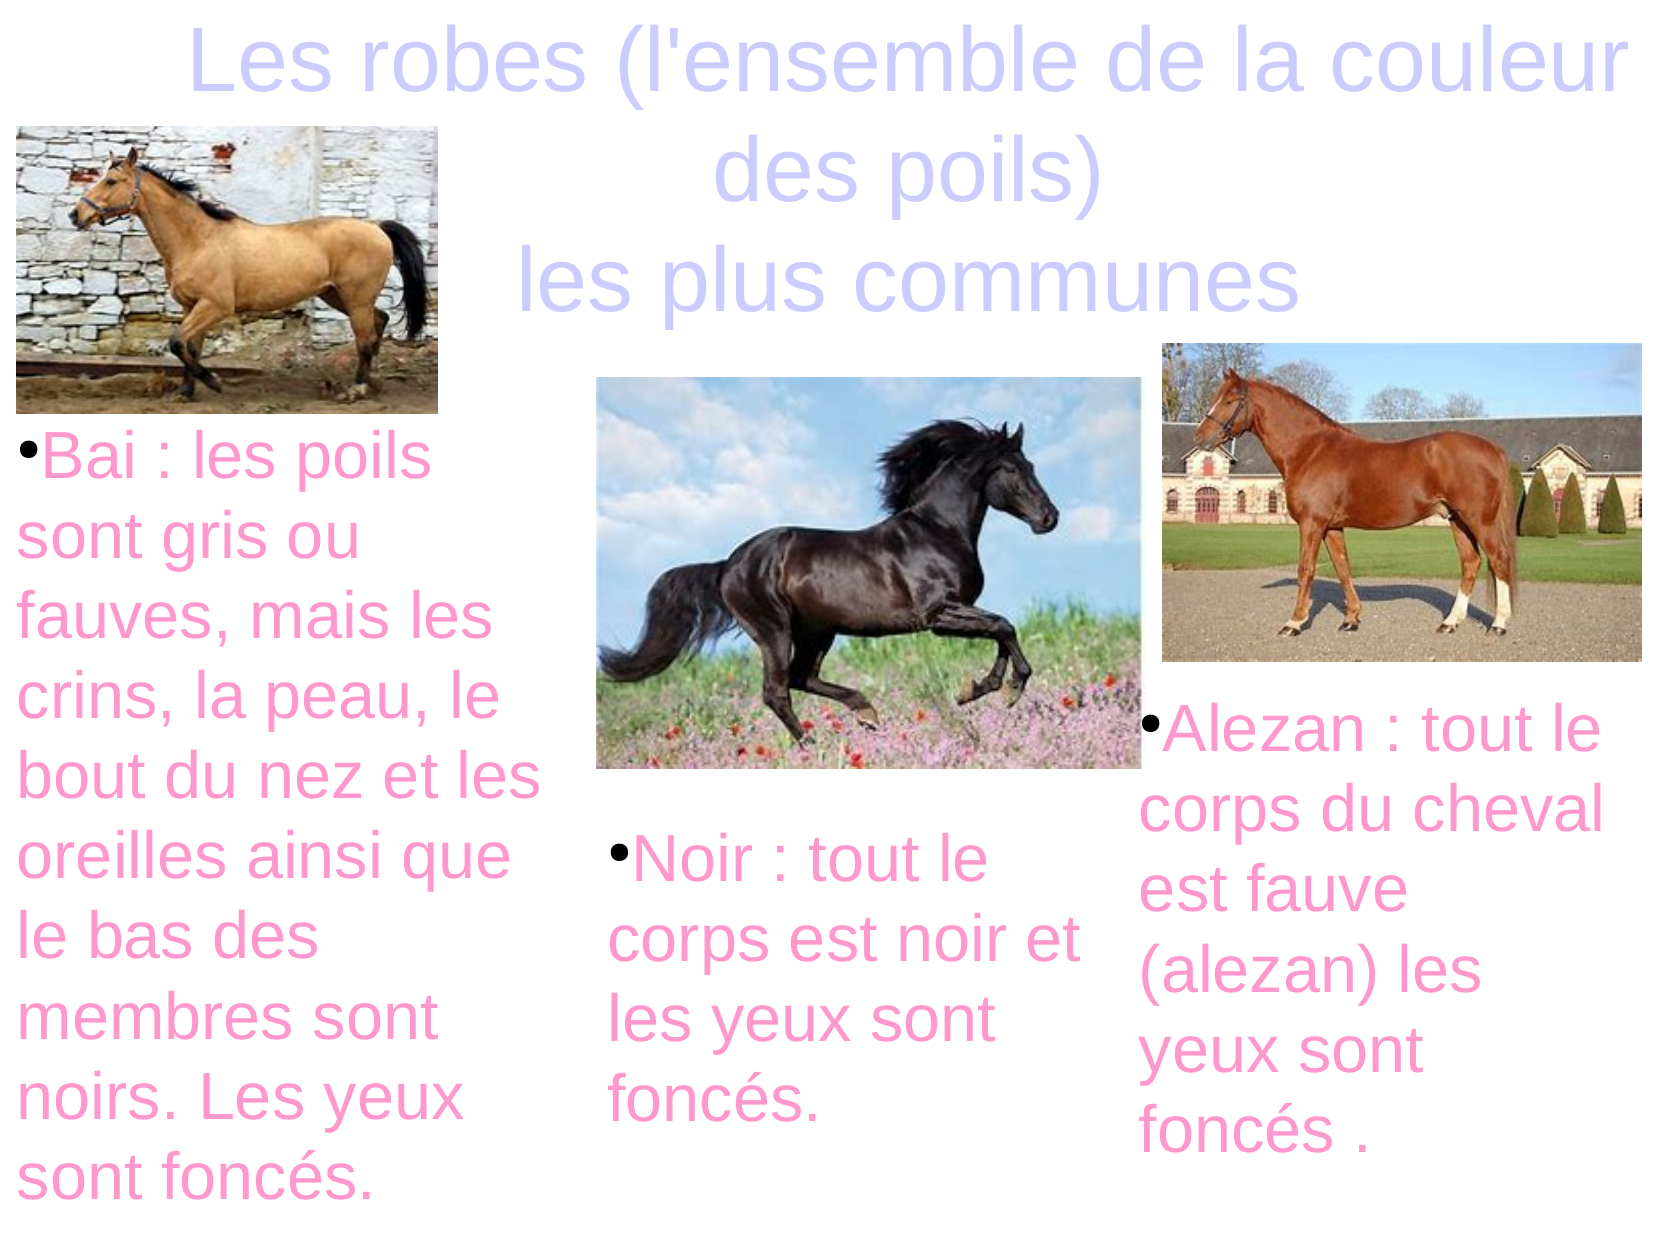

# Les robes (l'ensemble de la couleur des poils) les plus communes
Bai : les poils sont gris ou fauves, mais les crins, la peau, le bout du nez et les oreilles ainsi que le bas des membres sont noirs. Les yeux sont foncés.
Alezan : tout le corps du cheval est fauve (alezan) les yeux sont foncés .
Noir : tout le corps est noir et les yeux sont foncés.